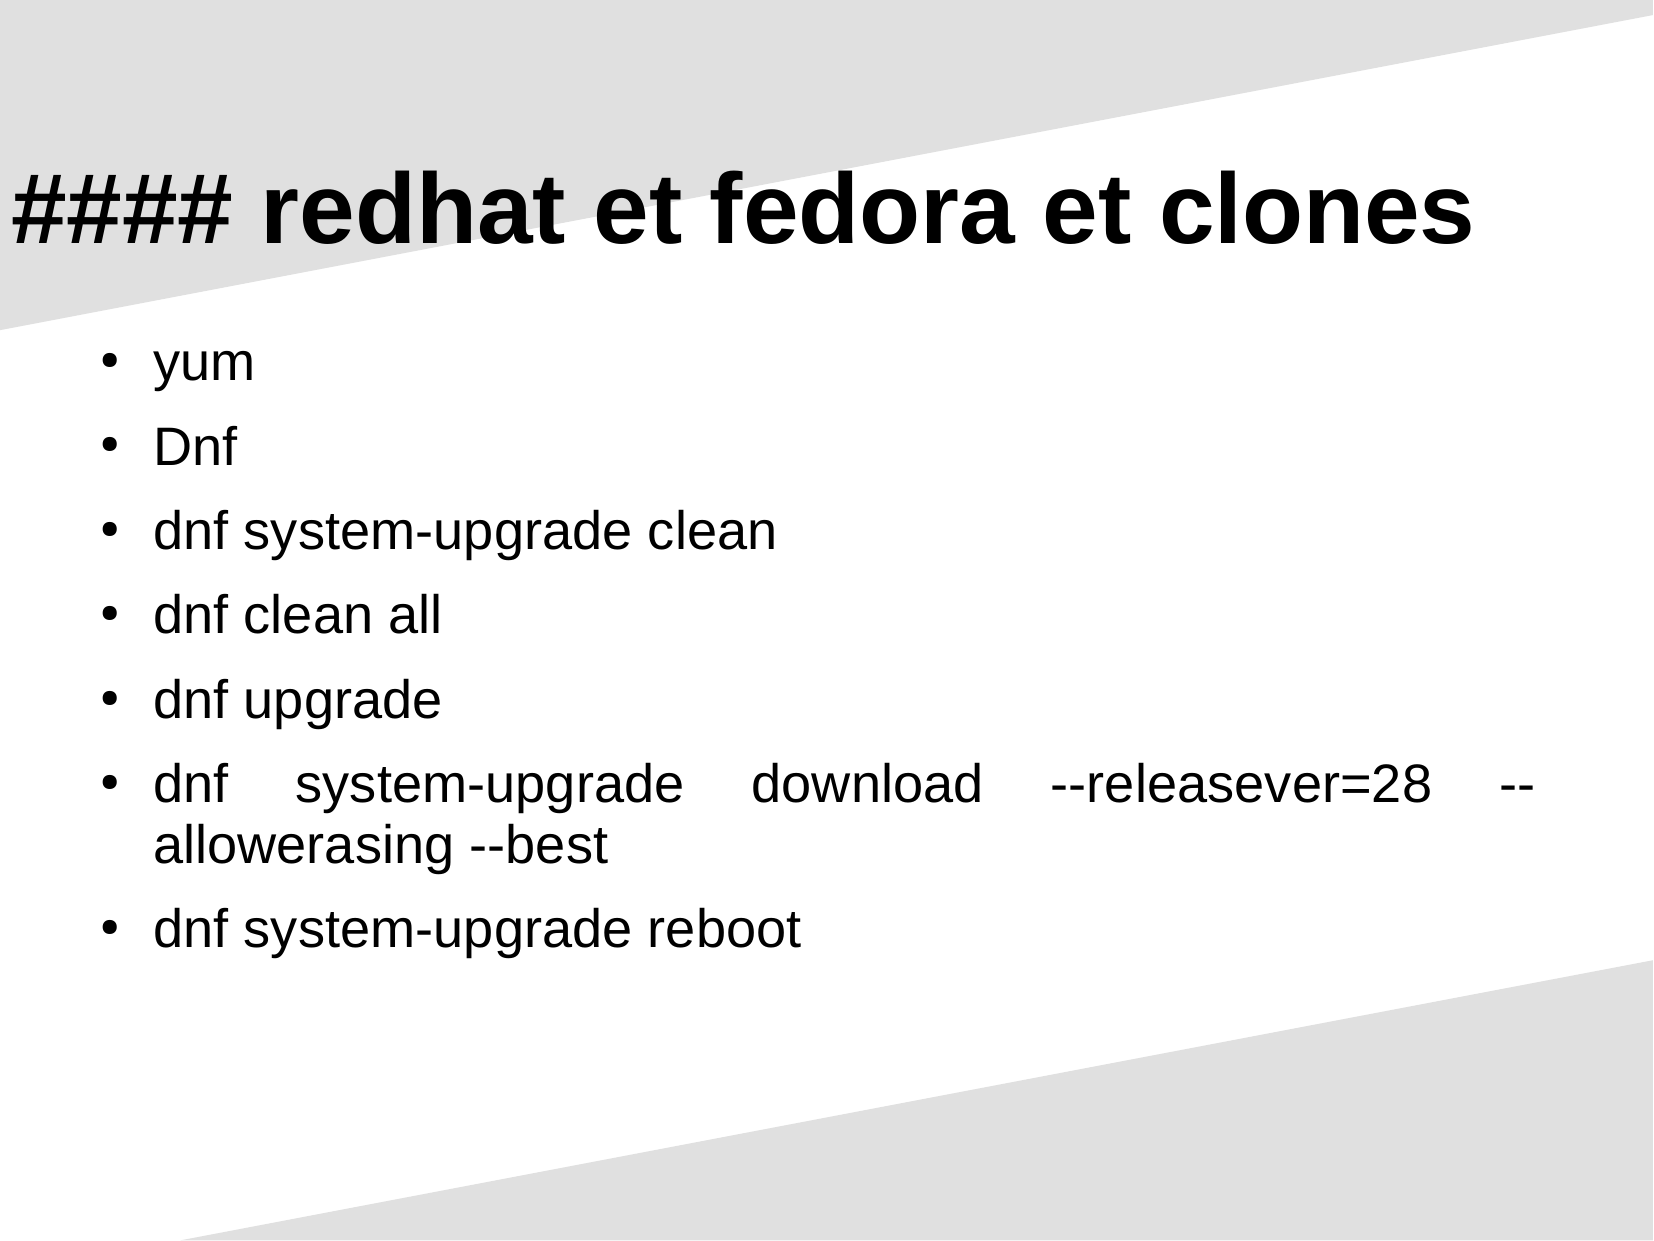

# #### redhat et fedora et clones
yum
Dnf
dnf system-upgrade clean
dnf clean all
dnf upgrade
dnf system-upgrade download --releasever=28 --allowerasing --best
dnf system-upgrade reboot